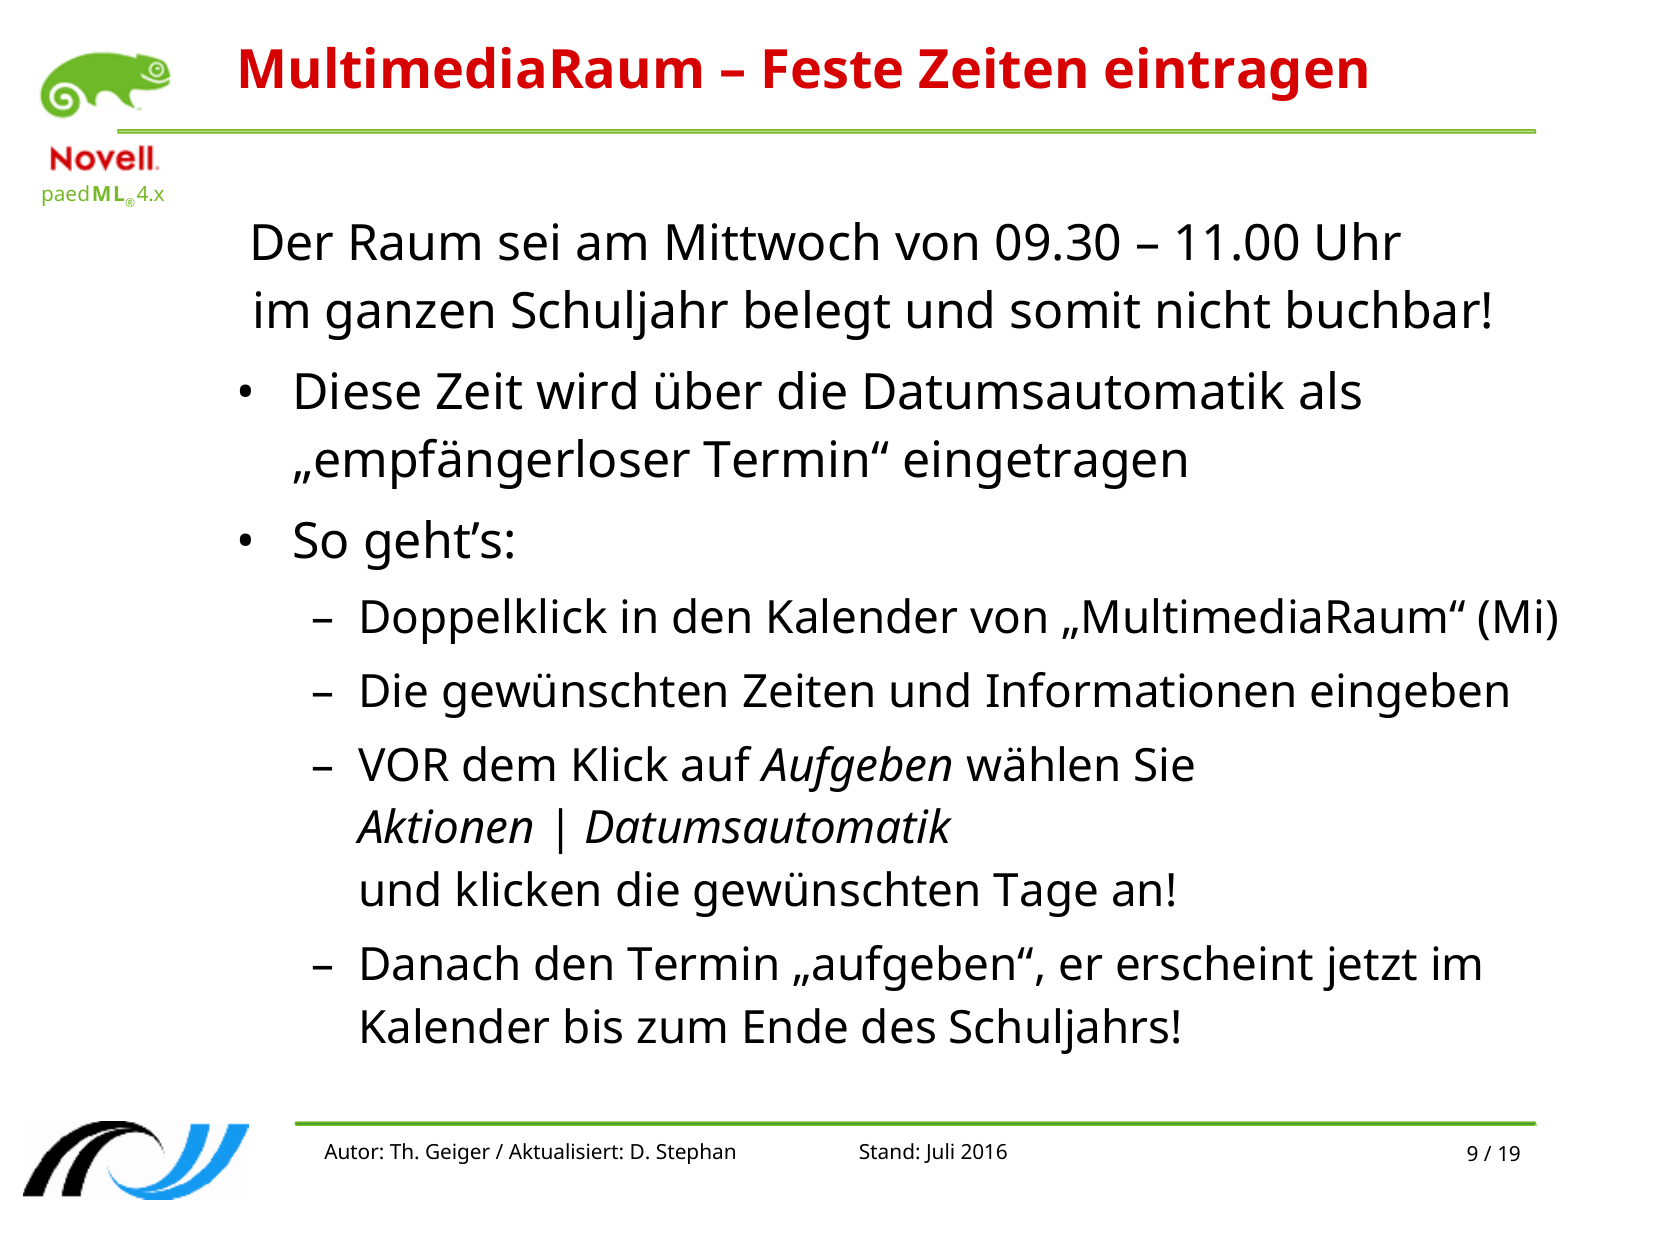

# MultimediaRaum – Feste Zeiten eintragen
Der Raum sei am Mittwoch von 09.30 – 11.00 Uhr
im ganzen Schuljahr belegt und somit nicht buchbar!
Diese Zeit wird über die Datumsautomatik als „empfängerloser Termin“ eingetragen
So geht’s:
Doppelklick in den Kalender von „MultimediaRaum“ (Mi)
Die gewünschten Zeiten und Informationen eingeben
VOR dem Klick auf Aufgeben wählen Sie
Aktionen | Datumsautomatik
und klicken die gewünschten Tage an!
Danach den Termin „aufgeben“, er erscheint jetzt im Kalender bis zum Ende des Schuljahrs!
Autor: Th. Geiger / Aktualisiert: D. Stephan
Juli 2016
9